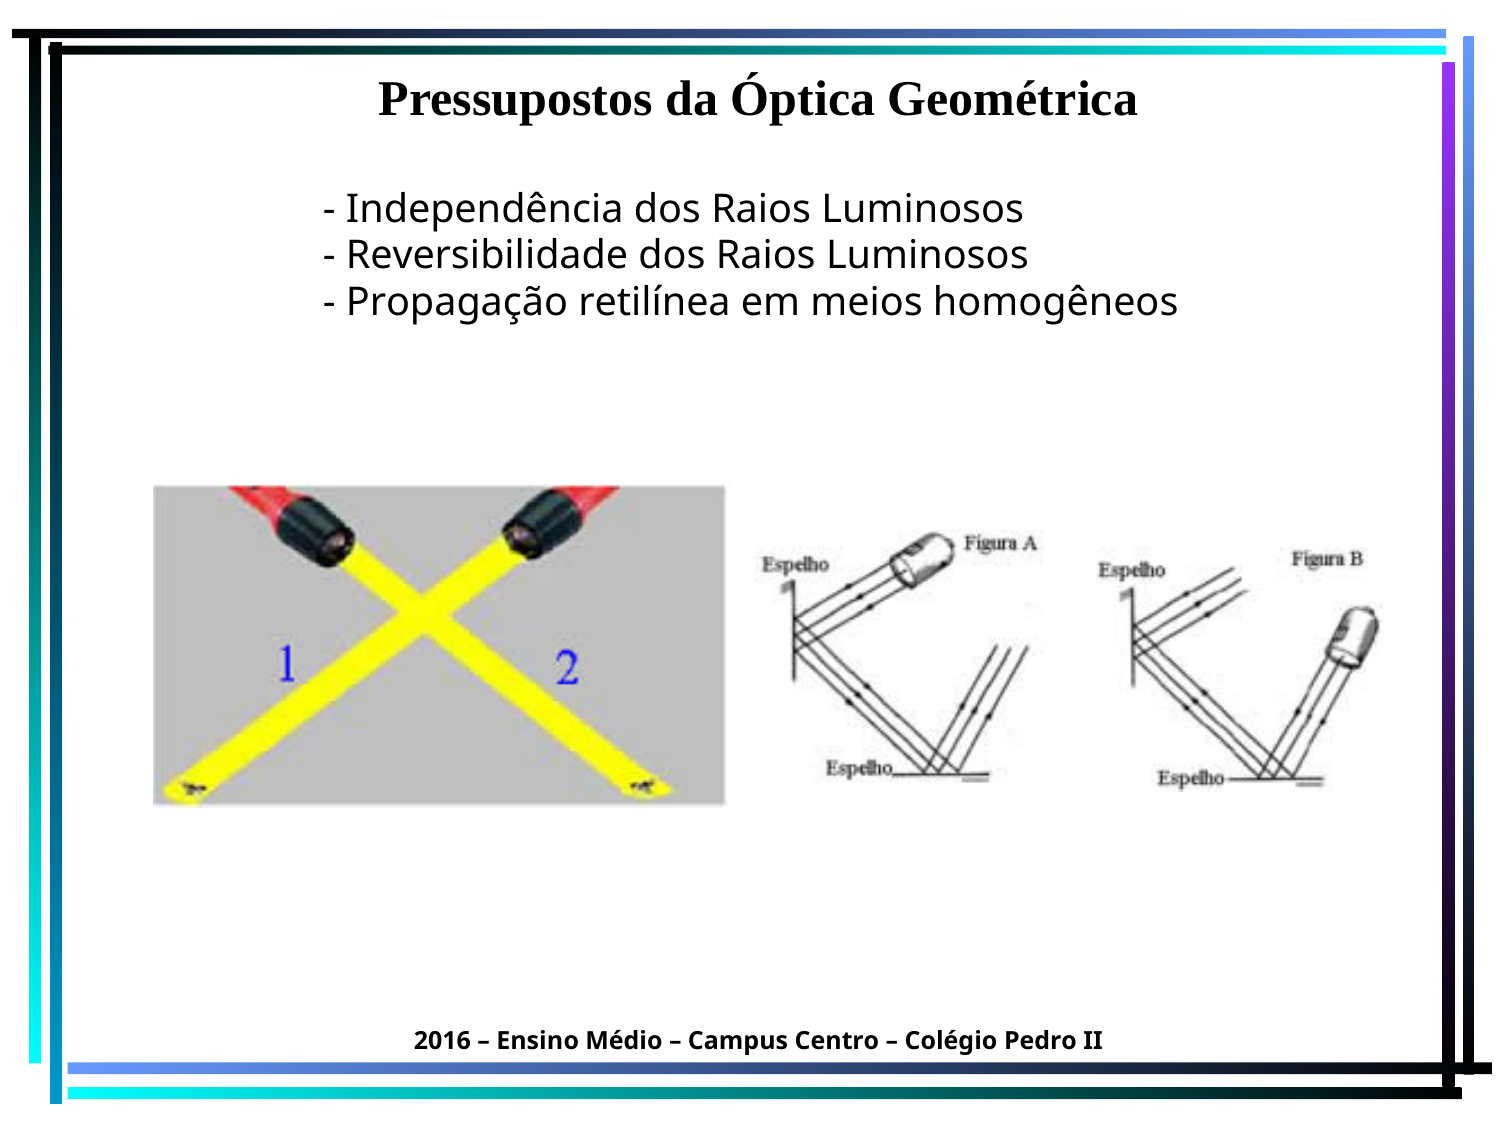

# Pressupostos da Óptica Geométrica
- Independência dos Raios Luminosos
- Reversibilidade dos Raios Luminosos
- Propagação retilínea em meios homogêneos
2016 – Ensino Médio – Campus Centro – Colégio Pedro II